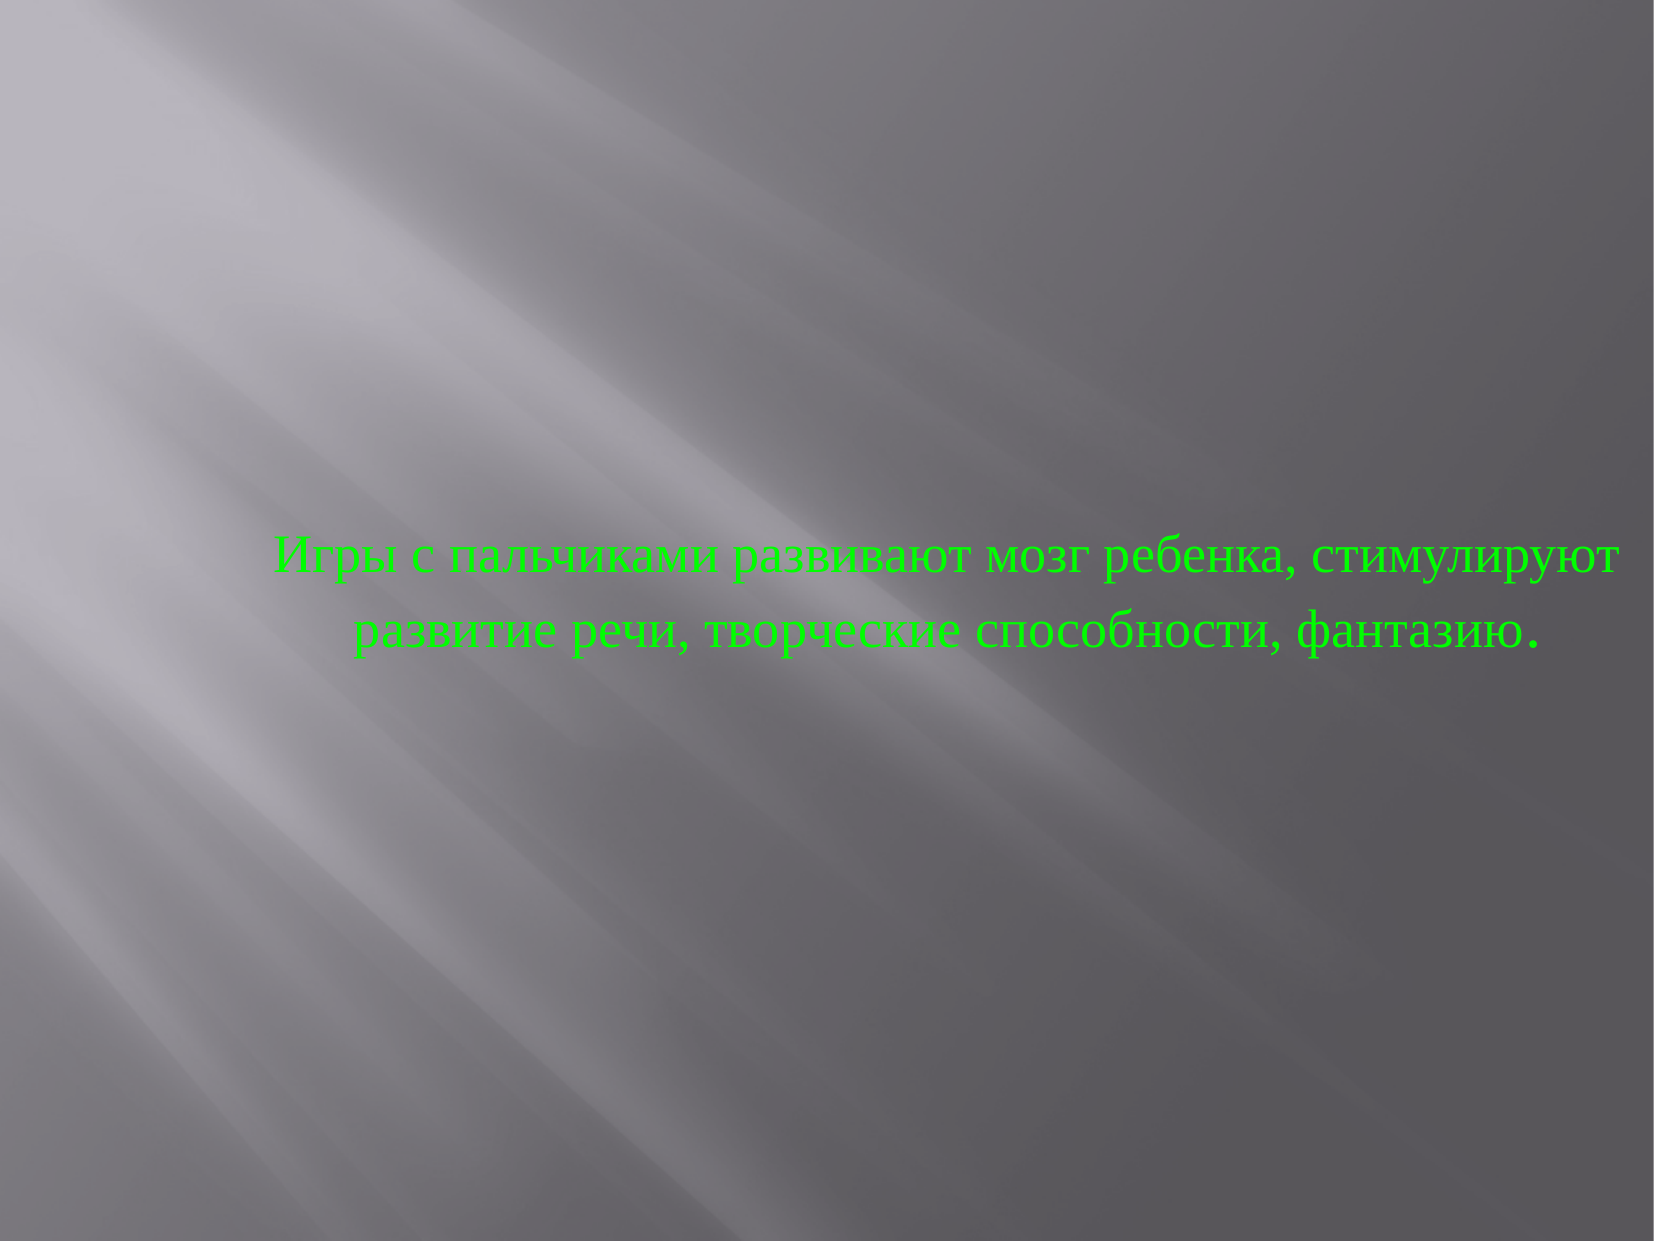

# Игры с пальчиками развивают мозг ребенка, стимулируют развитие речи, творческие способности, фантазию.